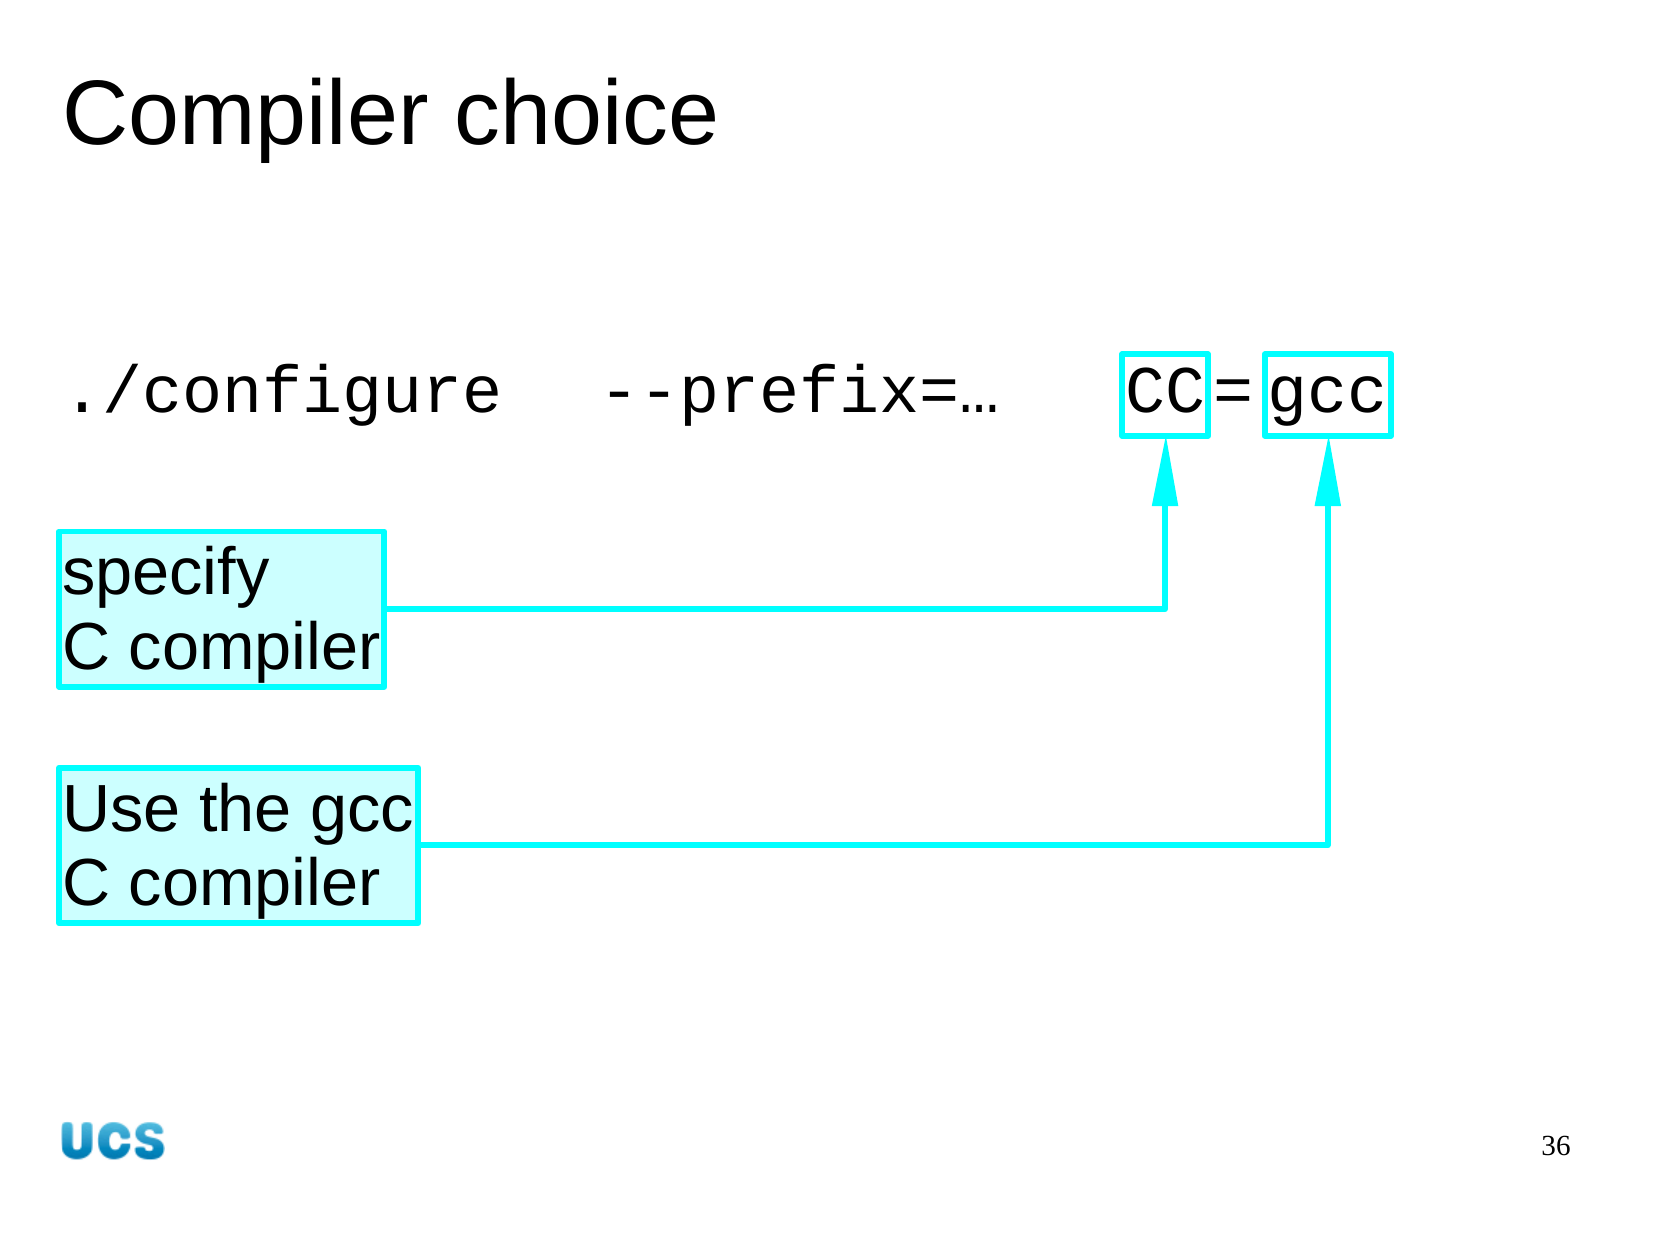

Compiler choice
./configure
--prefix=…
CC
=
gcc
specify
C compiler
Use the gcc
C compiler
36